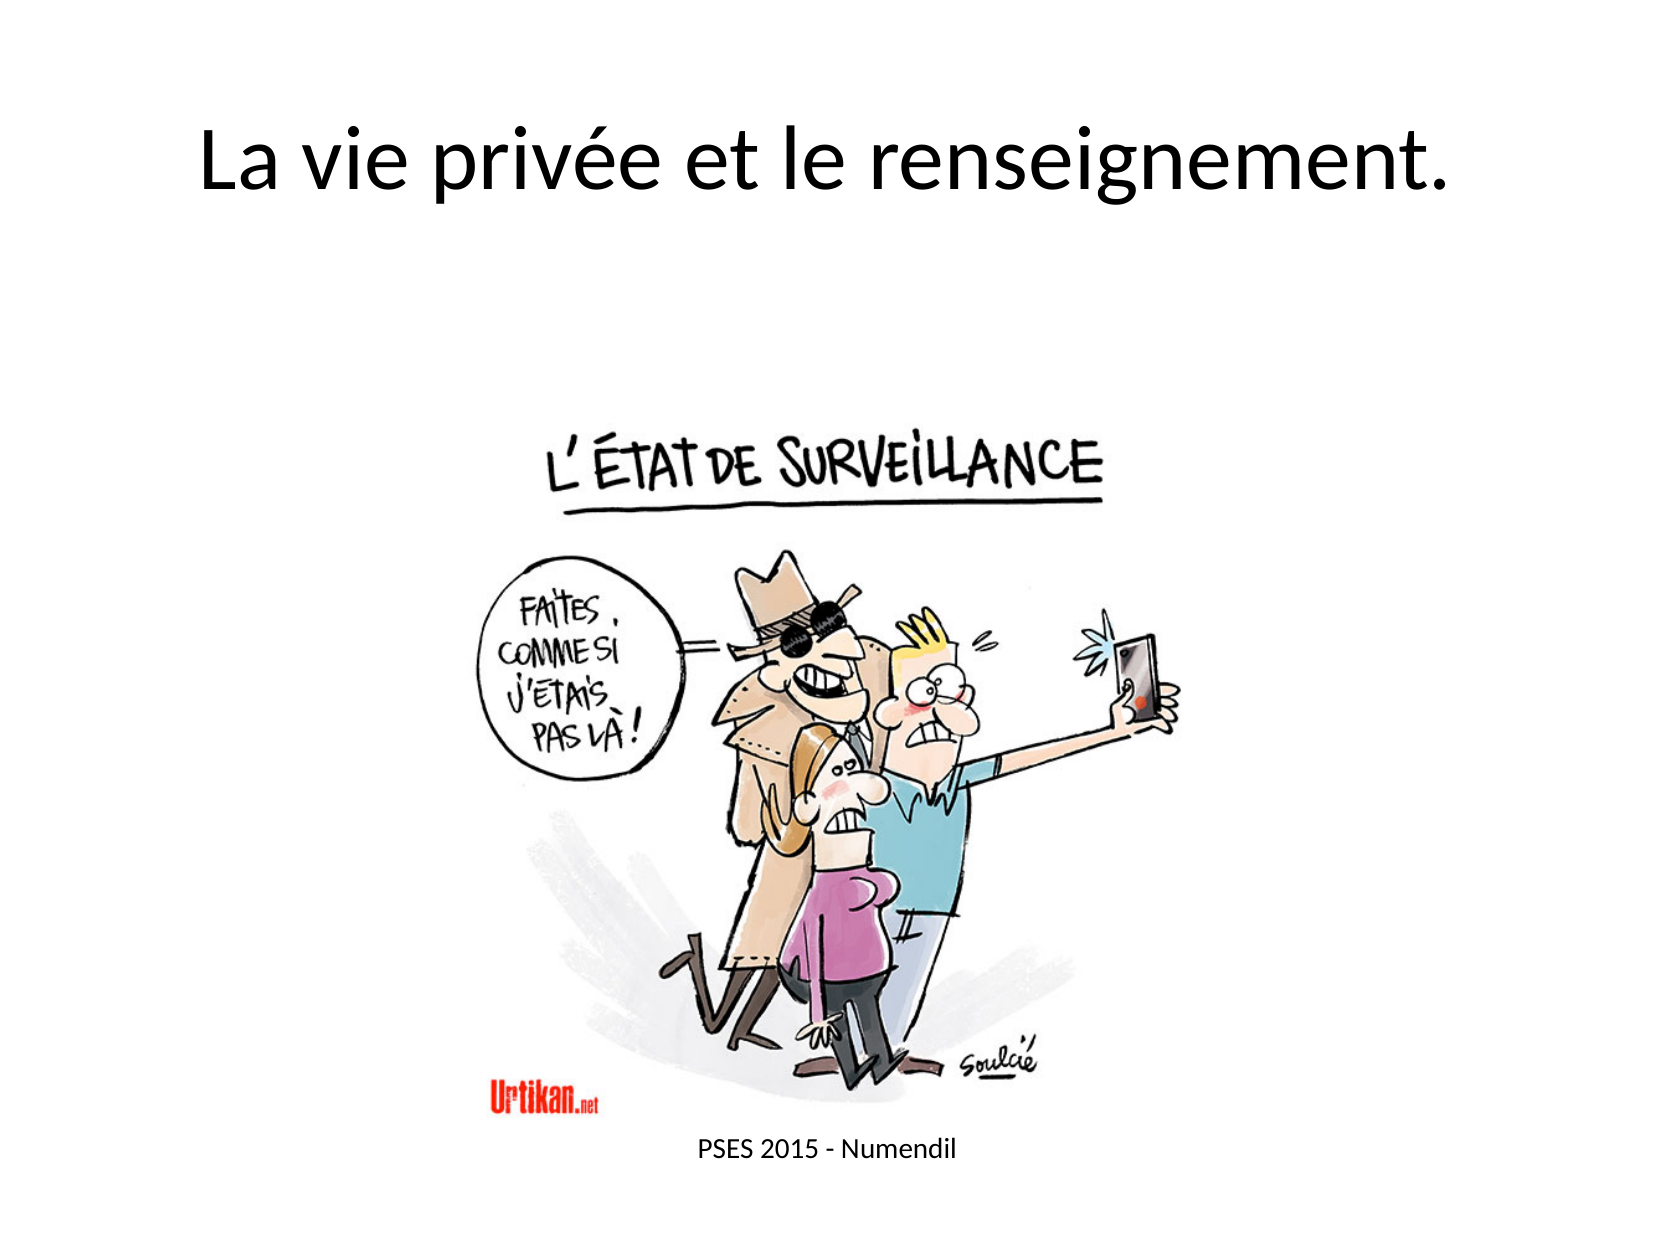

# La vie privée et le renseignement.
PSES 2015 - Numendil